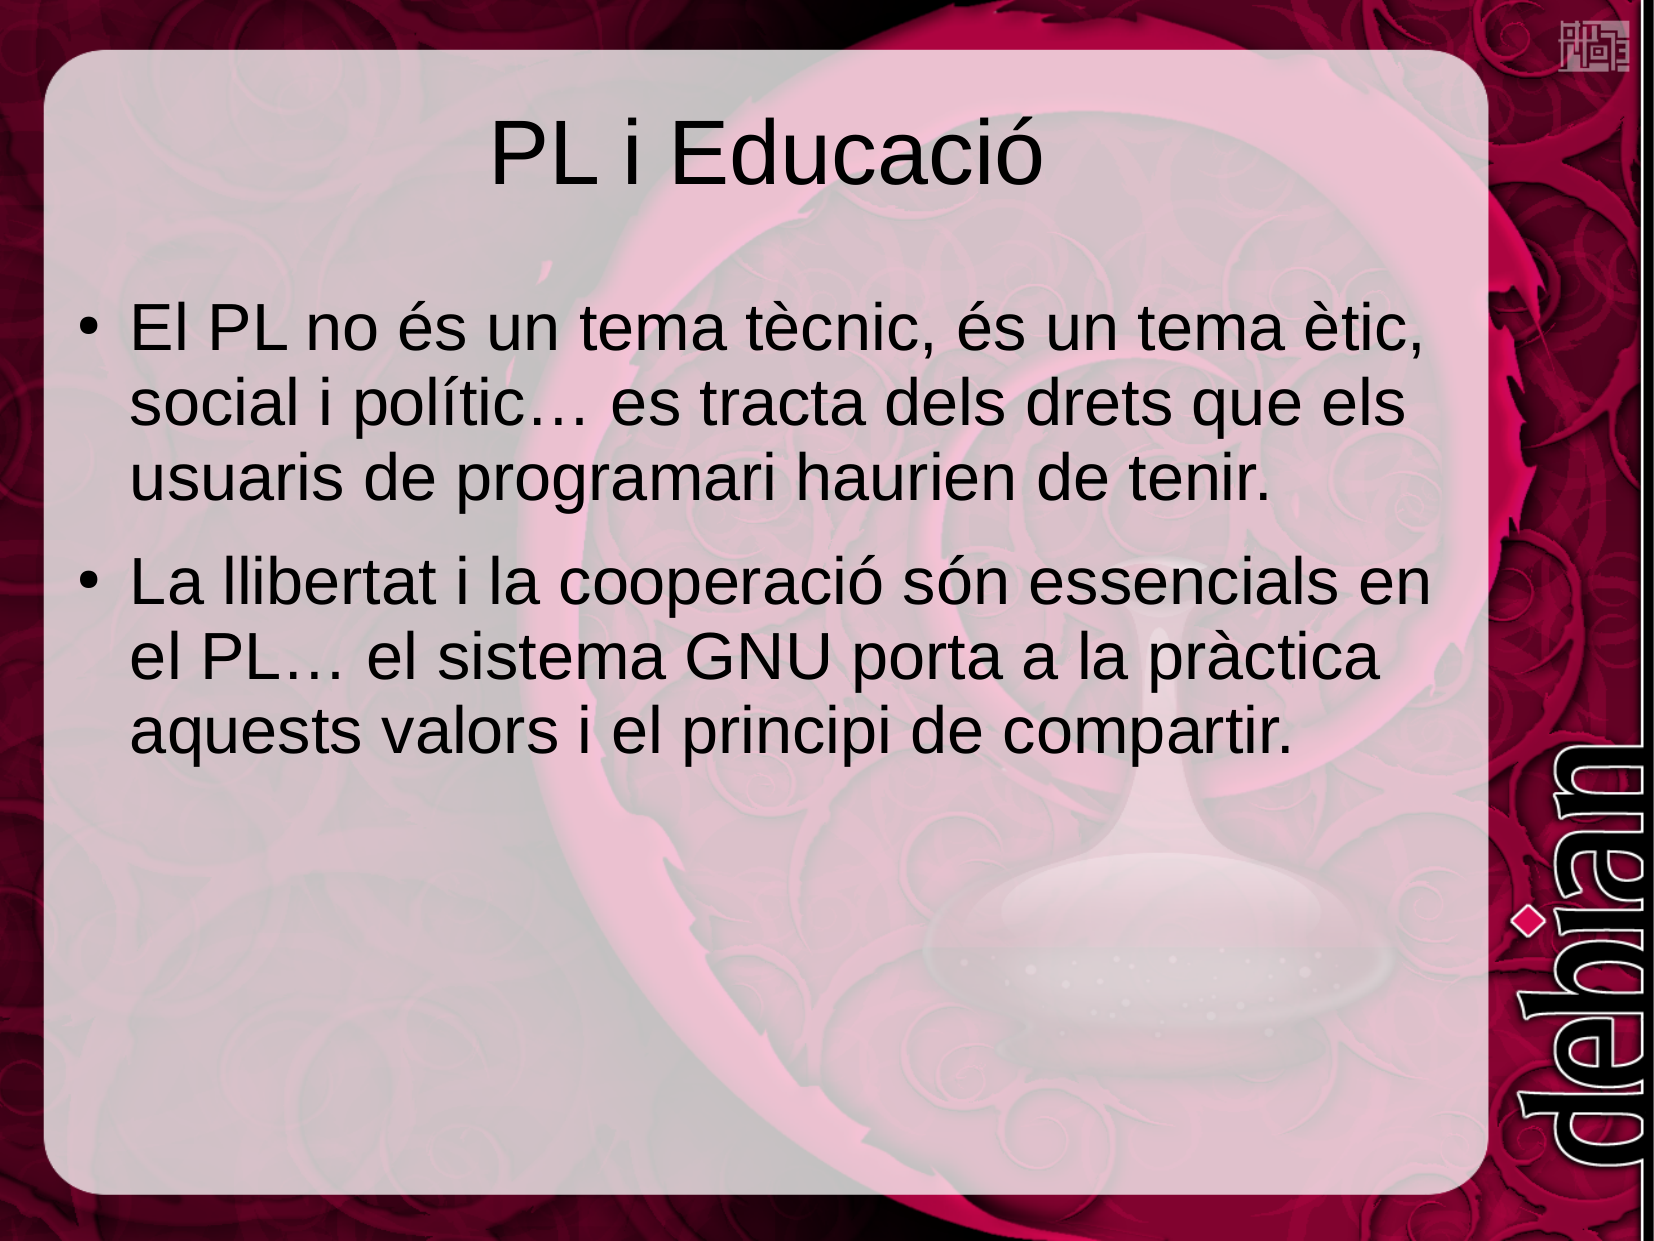

# PL i Educació
El PL no és un tema tècnic, és un tema ètic, social i polític… es tracta dels drets que els usuaris de programari haurien de tenir.
La llibertat i la cooperació són essencials en el PL… el sistema GNU porta a la pràctica aquests valors i el principi de compartir.